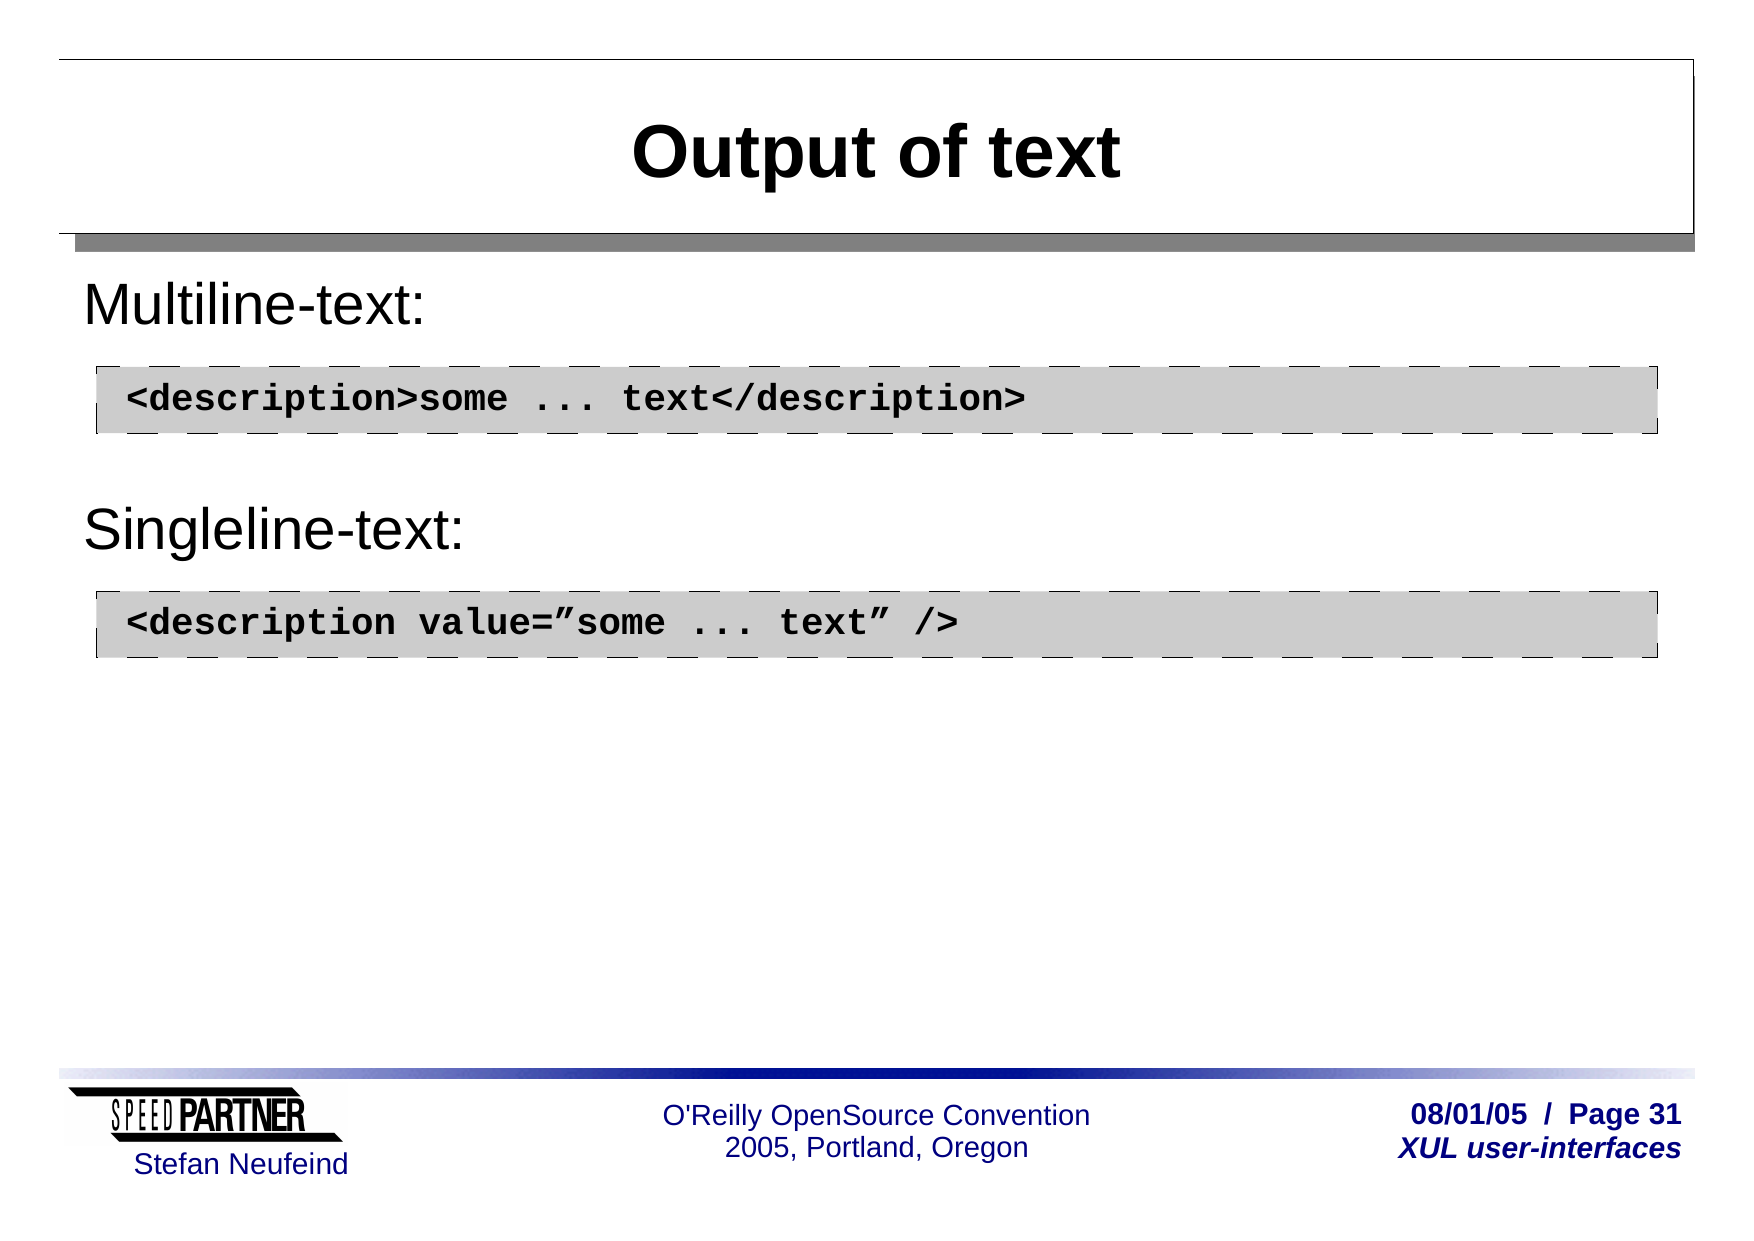

# Output of text
Multiline-text:
Singleline-text:
<description>some ... text</description>
<description value=”some ... text” />